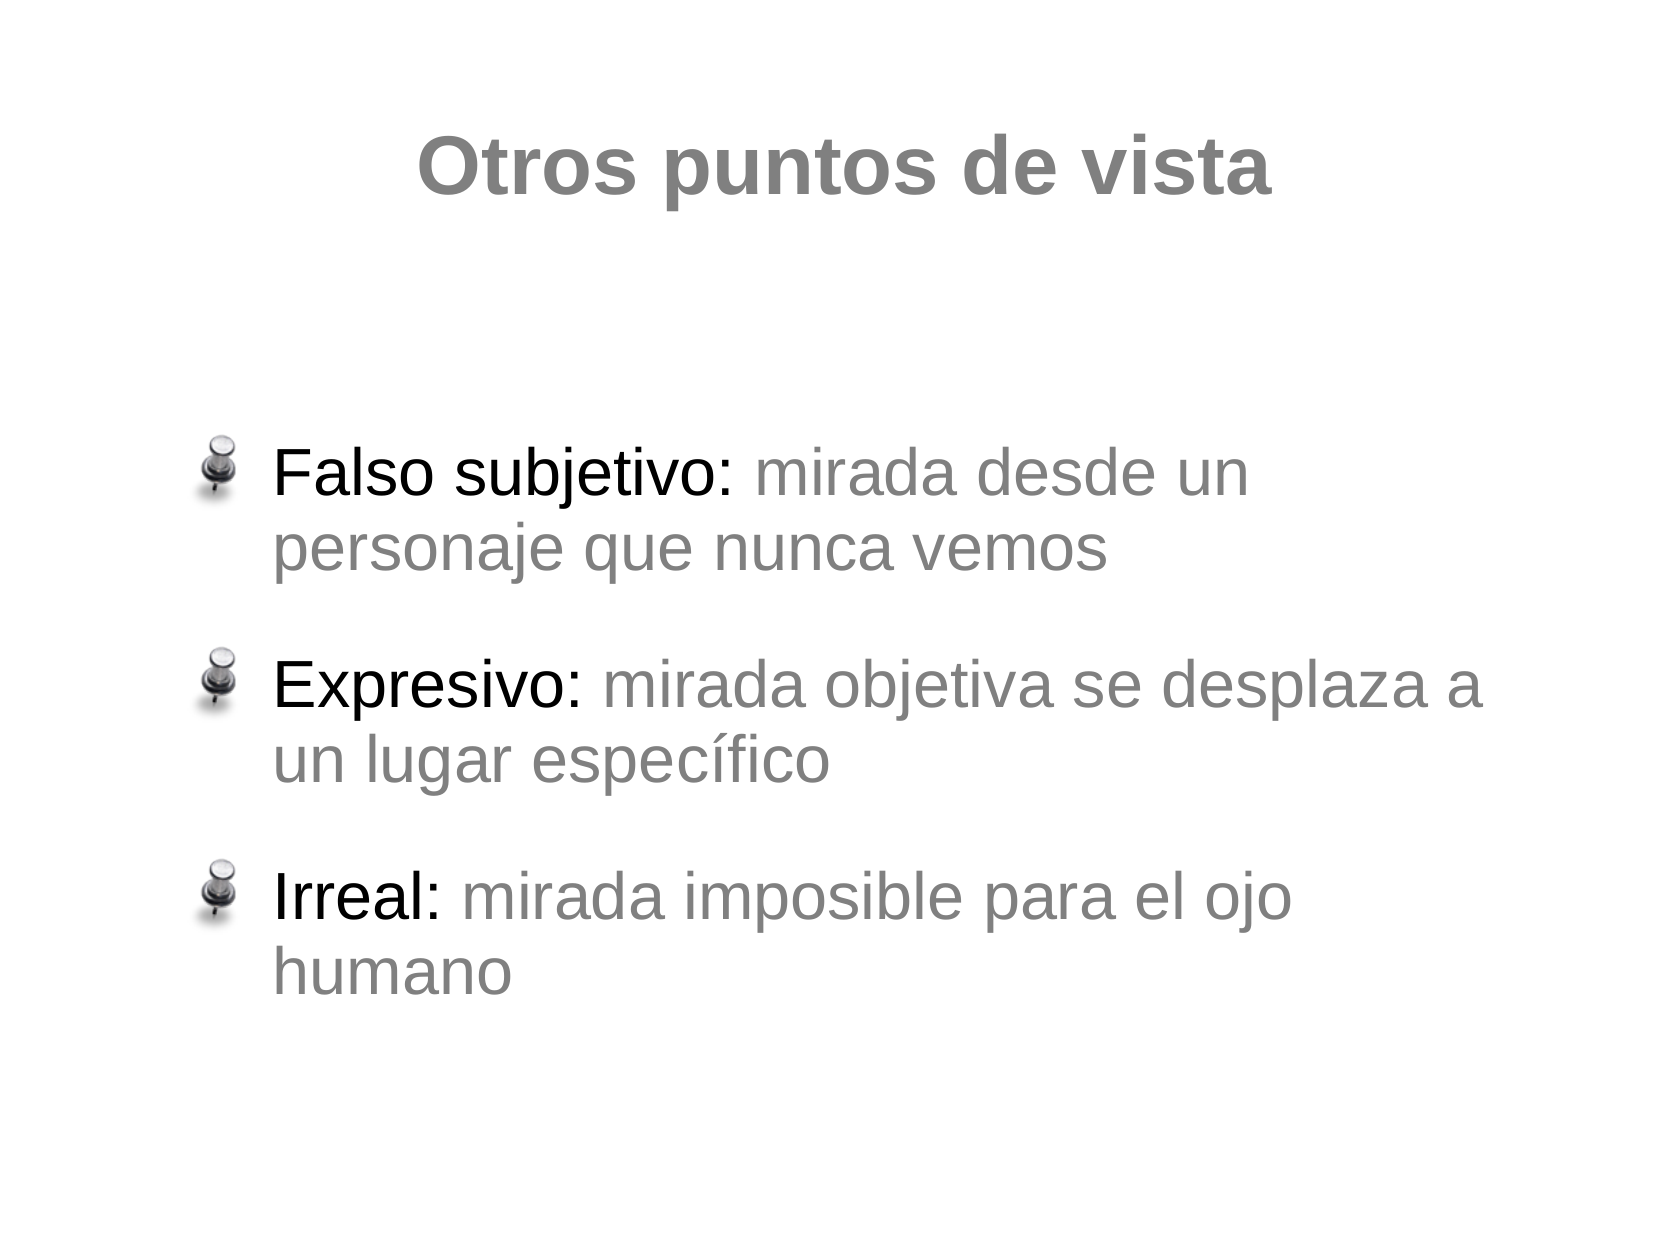

Otros puntos de vista
# Falso subjetivo: mirada desde un personaje que nunca vemos
Expresivo: mirada objetiva se desplaza a un lugar específico
Irreal: mirada imposible para el ojo humano